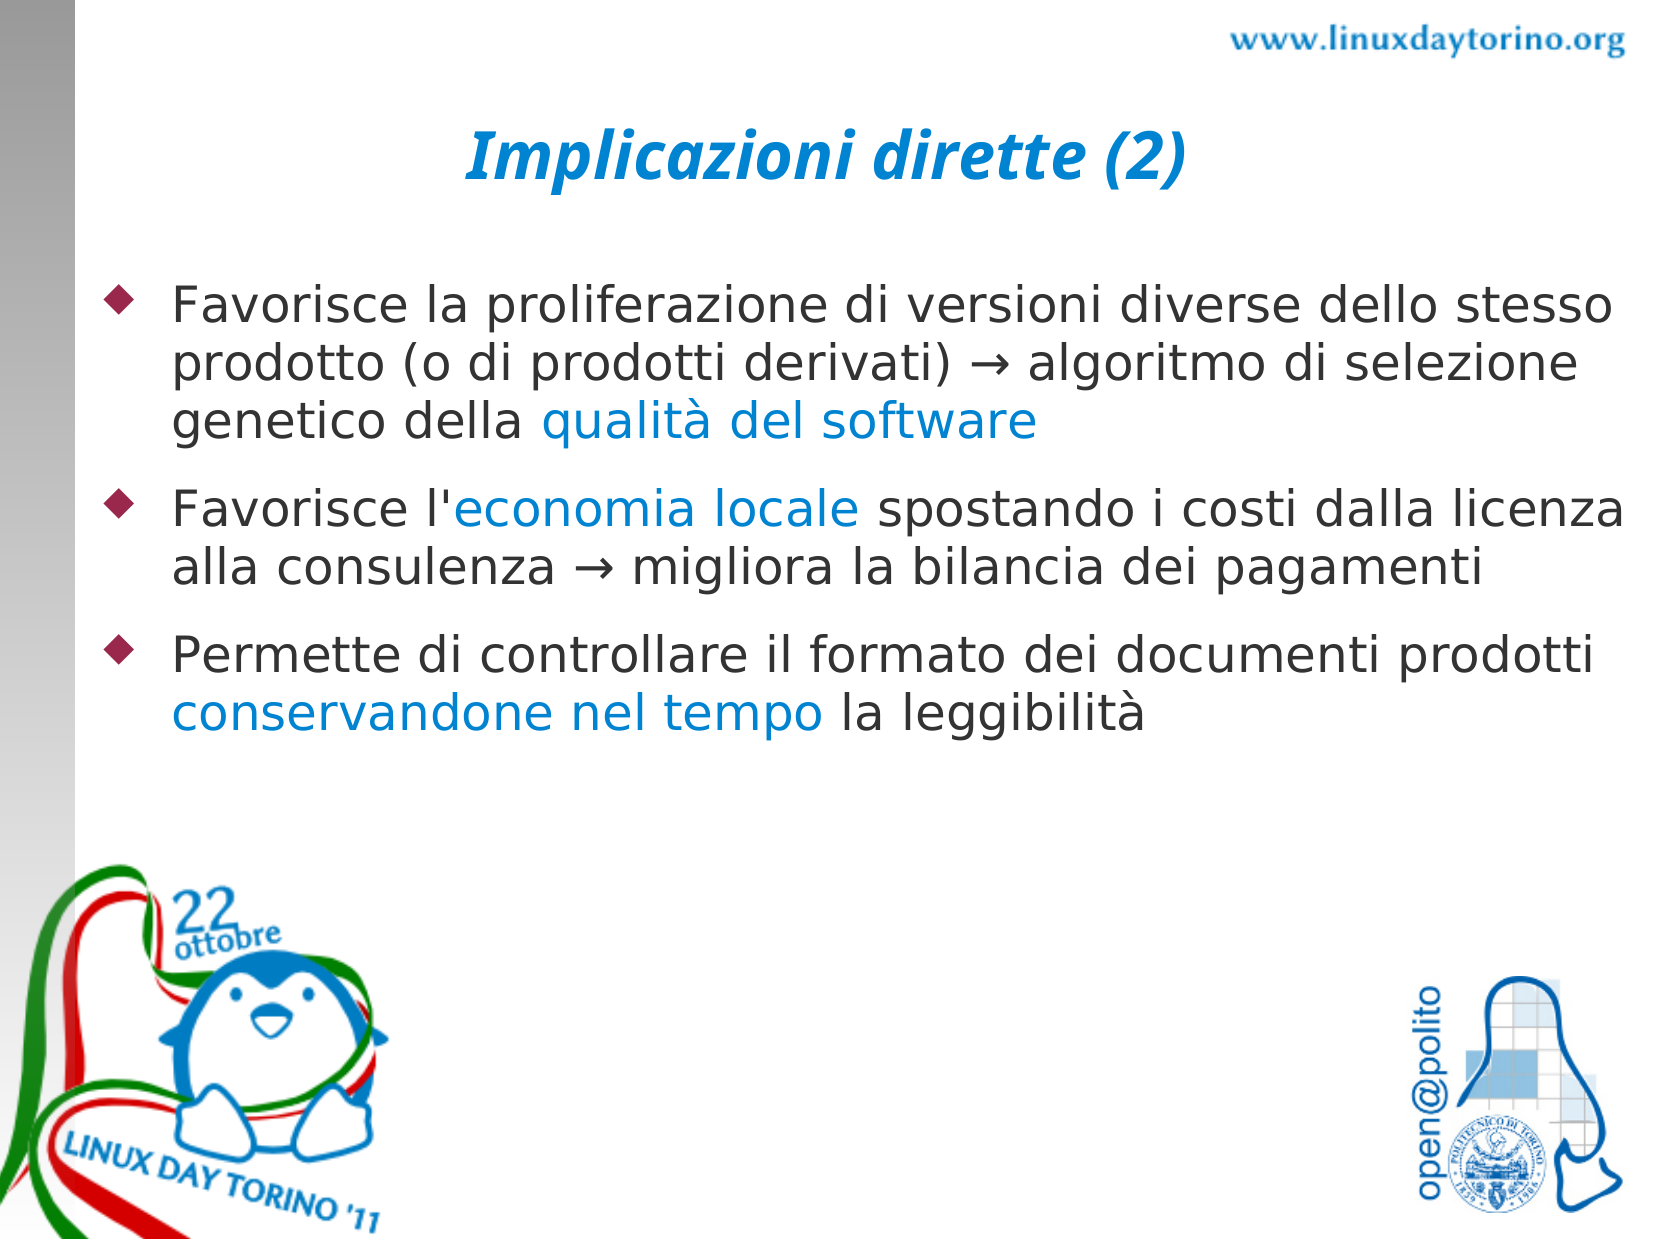

# Implicazioni dirette (2)
Favorisce la proliferazione di versioni diverse dello stesso prodotto (o di prodotti derivati) → algoritmo di selezione genetico della qualità del software
Favorisce l'economia locale spostando i costi dalla licenza alla consulenza → migliora la bilancia dei pagamenti
Permette di controllare il formato dei documenti prodotti conservandone nel tempo la leggibilità